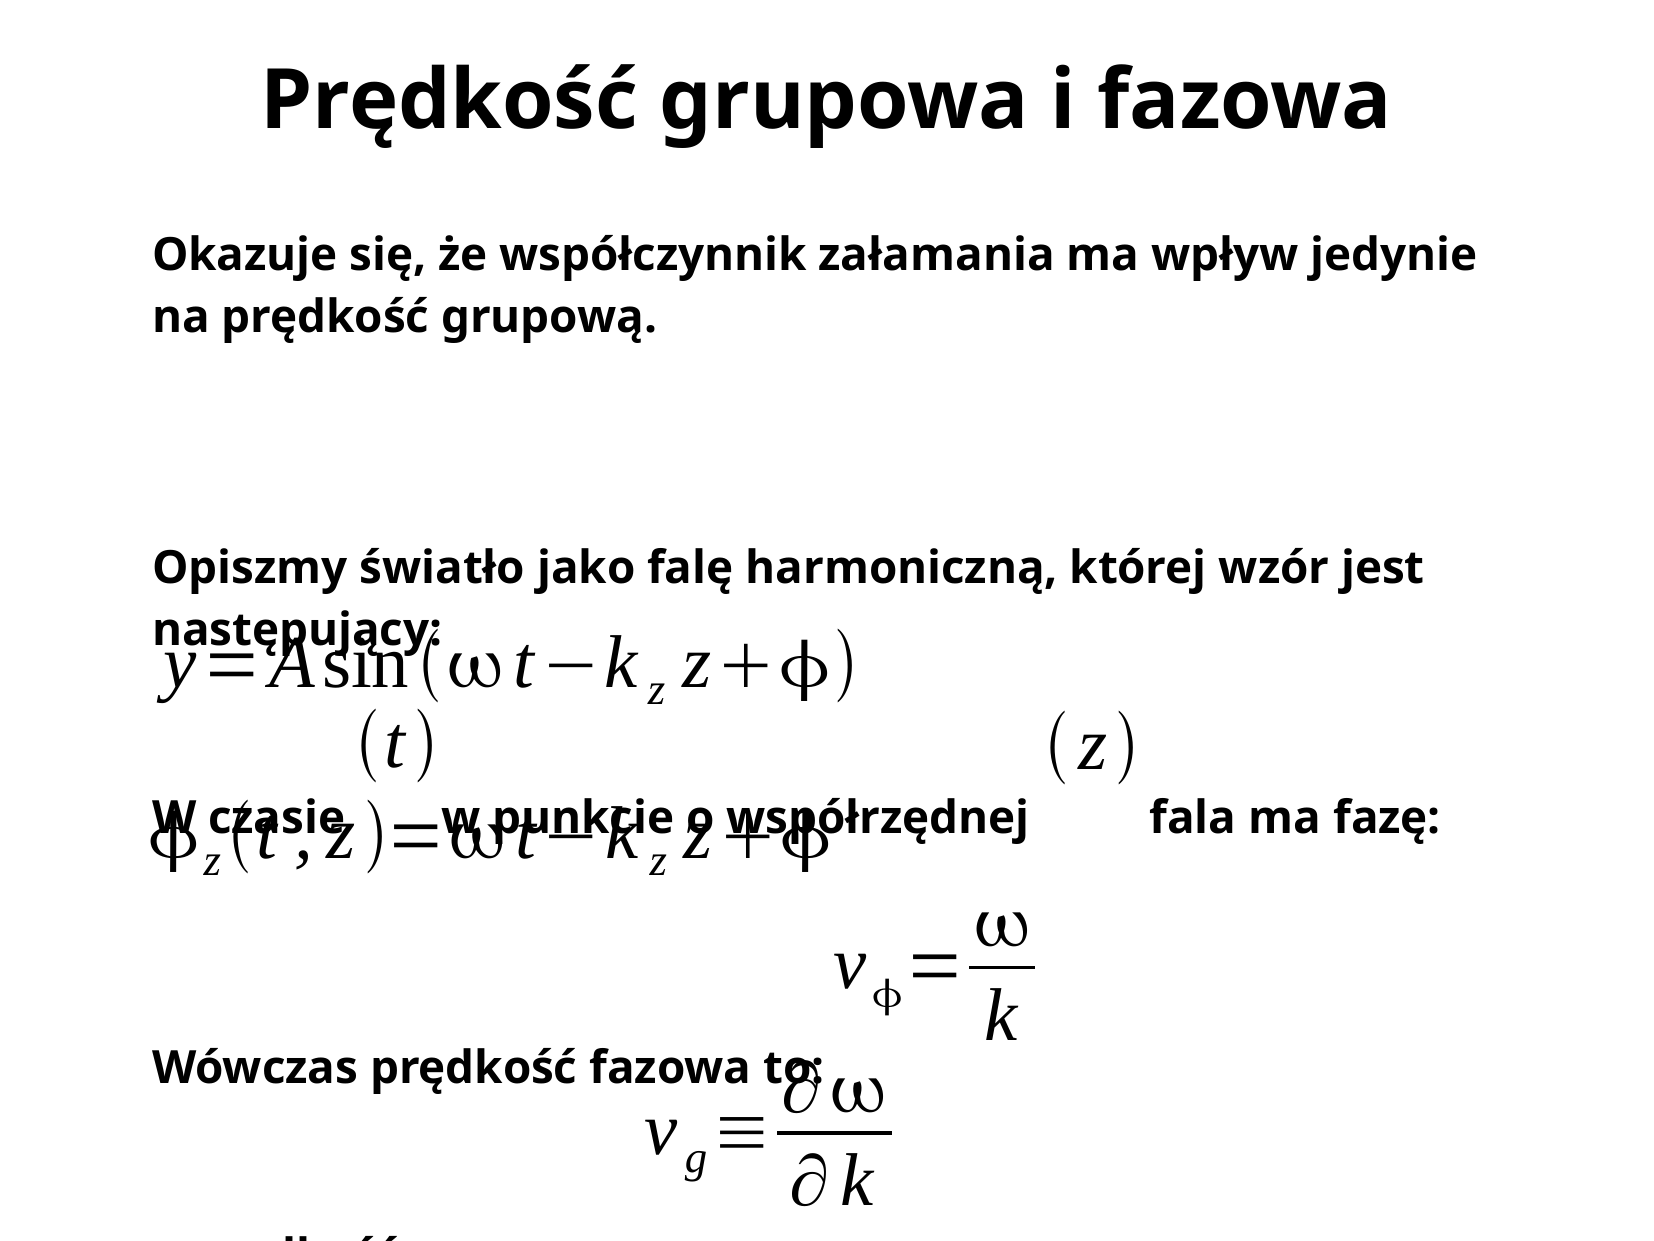

# Prędkość grupowa i fazowa
Okazuje się, że współczynnik załamania ma wpływ jedynie na prędkość grupową.
Opiszmy światło jako falę harmoniczną, której wzór jest następujący:
W czasie w punkcie o współrzędnej fala ma fazę:
Wówczas prędkość fazowa to:
a prędkość grupowa: